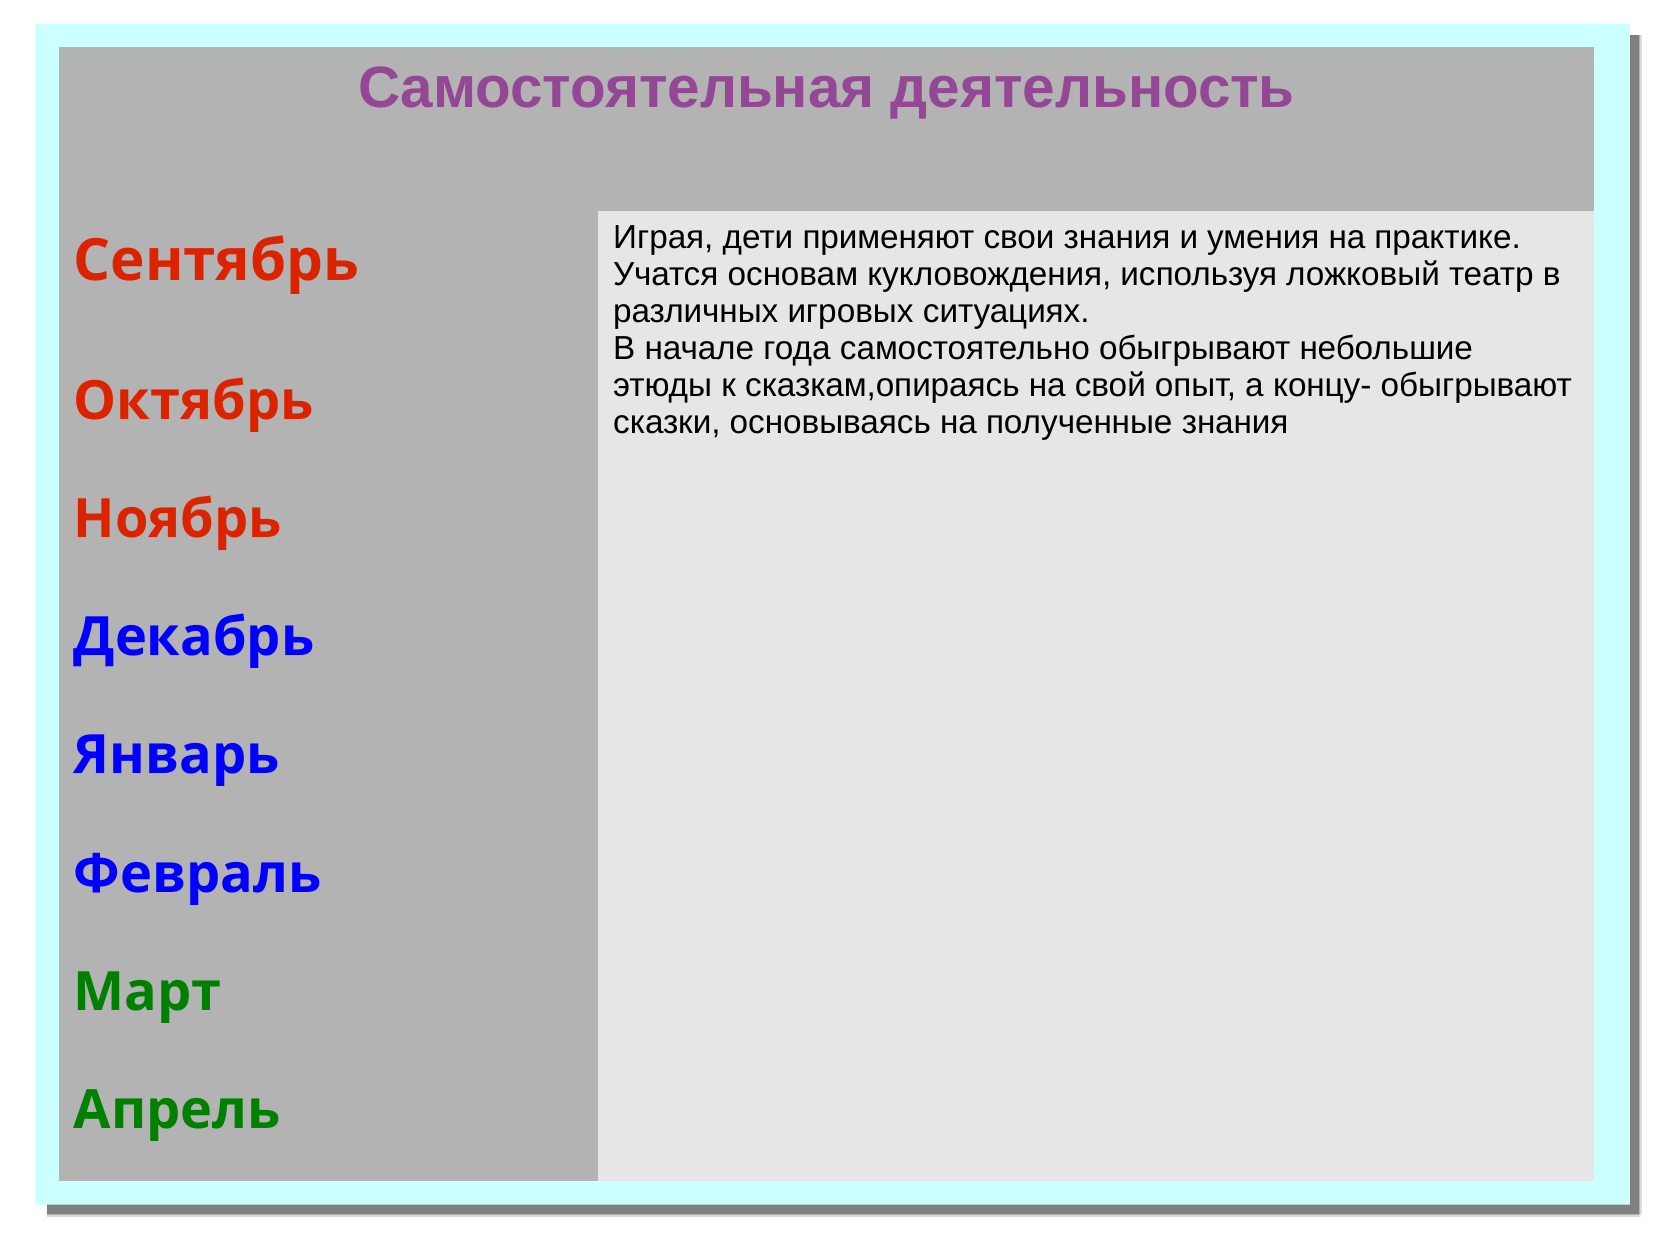

| Самостоятельная деятельность | |
| --- | --- |
| Сентябрь | Играя, дети применяют свои знания и умения на практике. Учатся основам кукловождения, используя ложковый театр в различных игровых ситуациях. В начале года самостоятельно обыгрывают небольшие этюды к сказкам,опираясь на свой опыт, а концу- обыгрывают сказки, основываясь на полученные знания |
| Октябрь | |
| Ноябрь | |
| Декабрь | |
| Январь | |
| Февраль | |
| Март | |
| Апрель | |